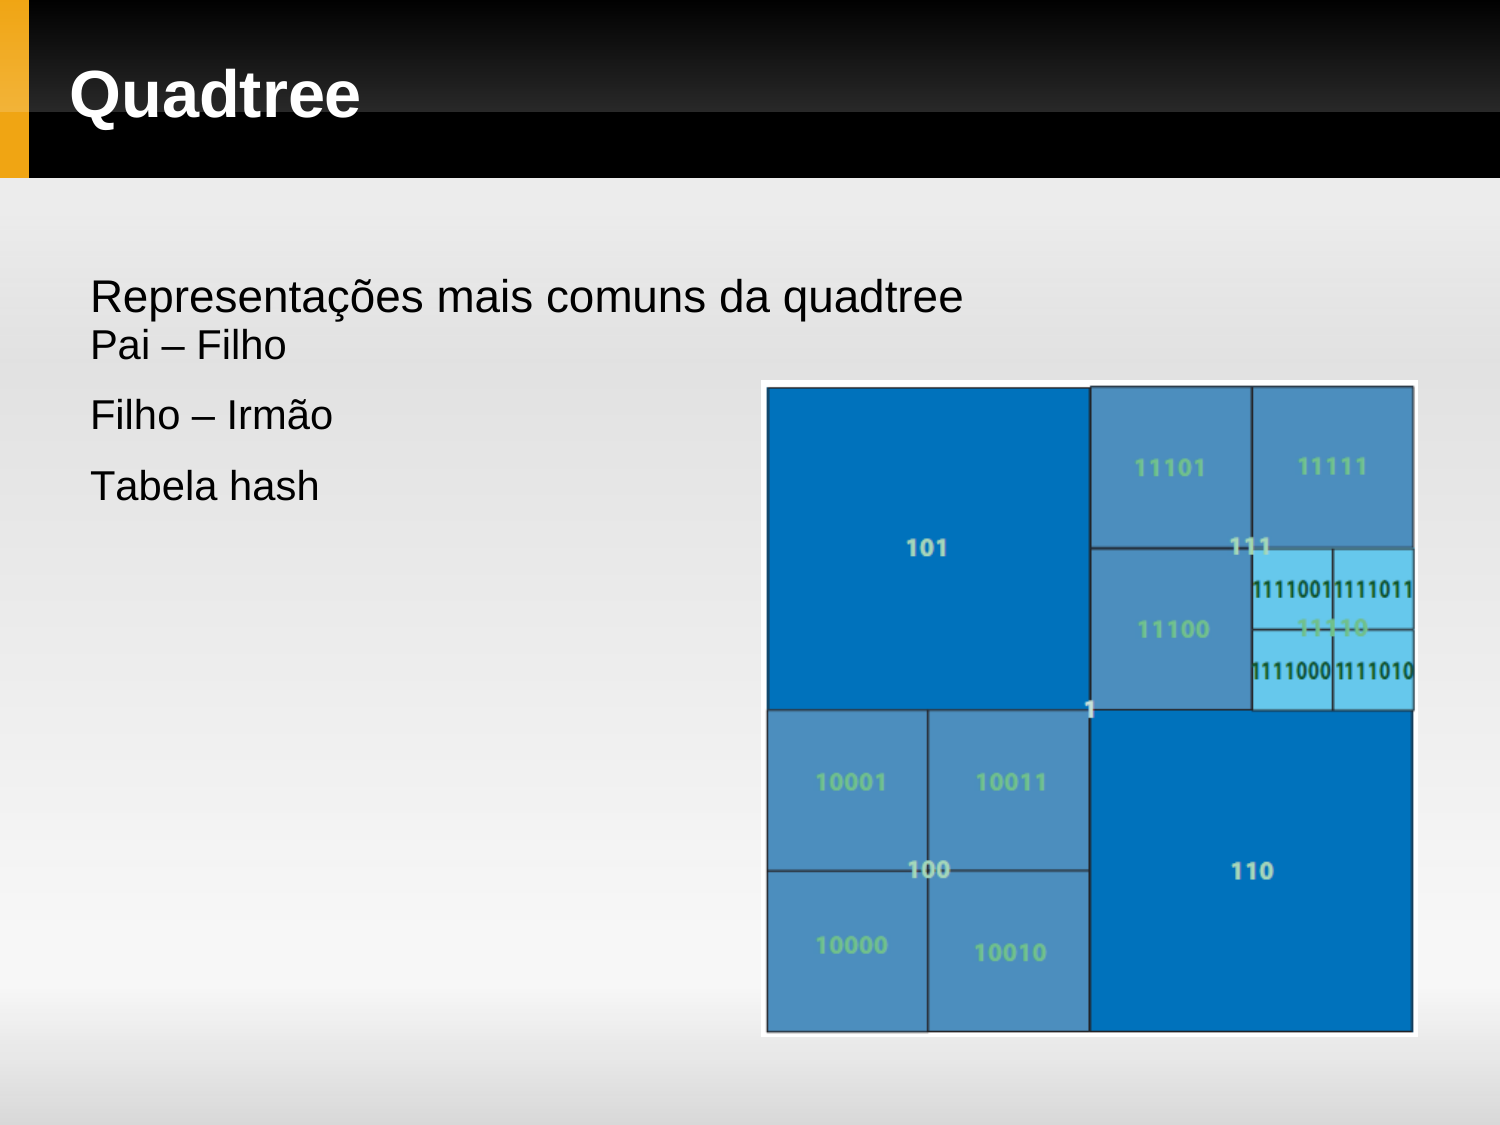

Quadtree
# Representações mais comuns da quadtree
Pai – Filho
Filho – Irmão
Tabela hash